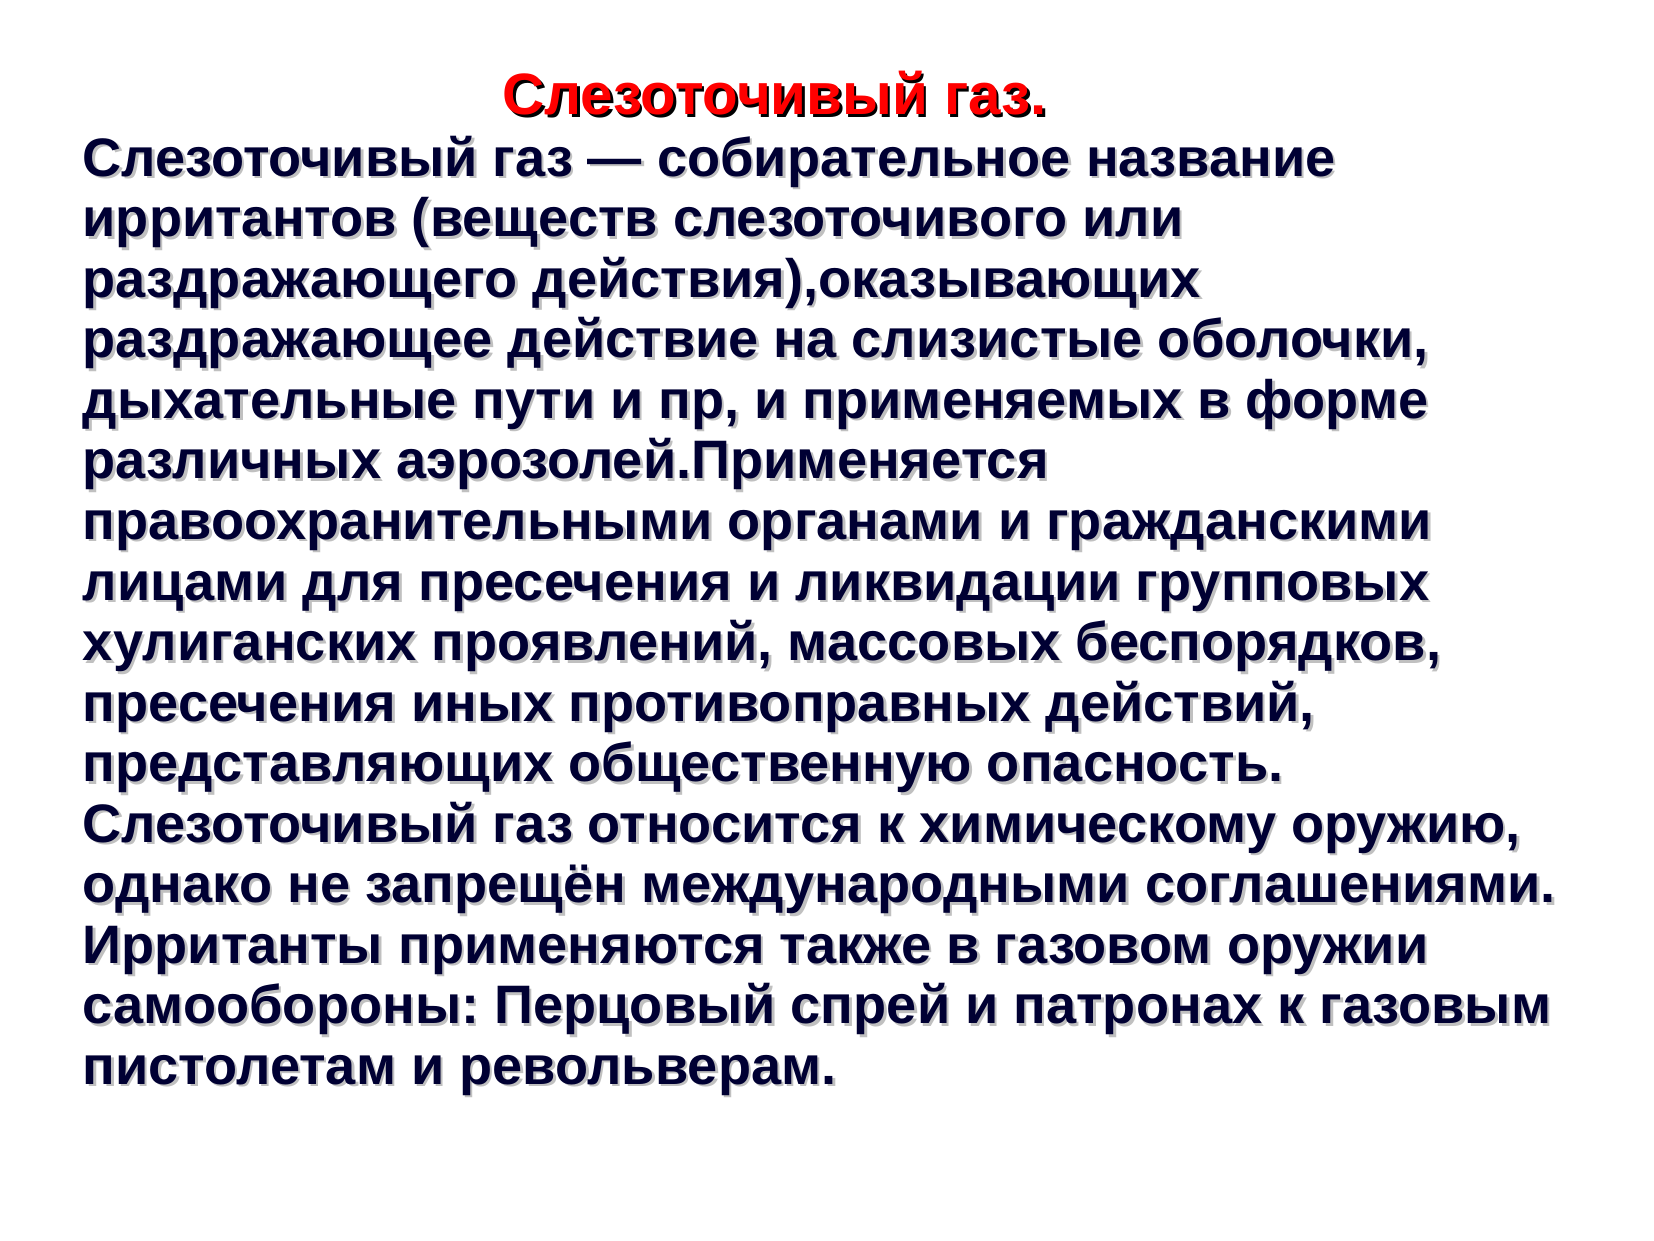

# Слезоточивый газ. Слезоточивый газ — собирательное название ирритантов (веществ слезоточивого или раздражающего действия),оказывающих раздражающее действие на слизистые оболочки, дыхательные пути и пр, и применяемых в форме различных аэрозолей.Применяется правоохранительными органами и гражданскими лицами для пресечения и ликвидации групповых хулиганских проявлений, массовых беспорядков, пресечения иных противоправных действий, представляющих общественную опасность. Слезоточивый газ относится к химическому оружию, однако не запрещён международными соглашениями. Ирританты применяются также в газовом оружии самообороны: Перцовый спрей и патронах к газовым пистолетам и револьверам.